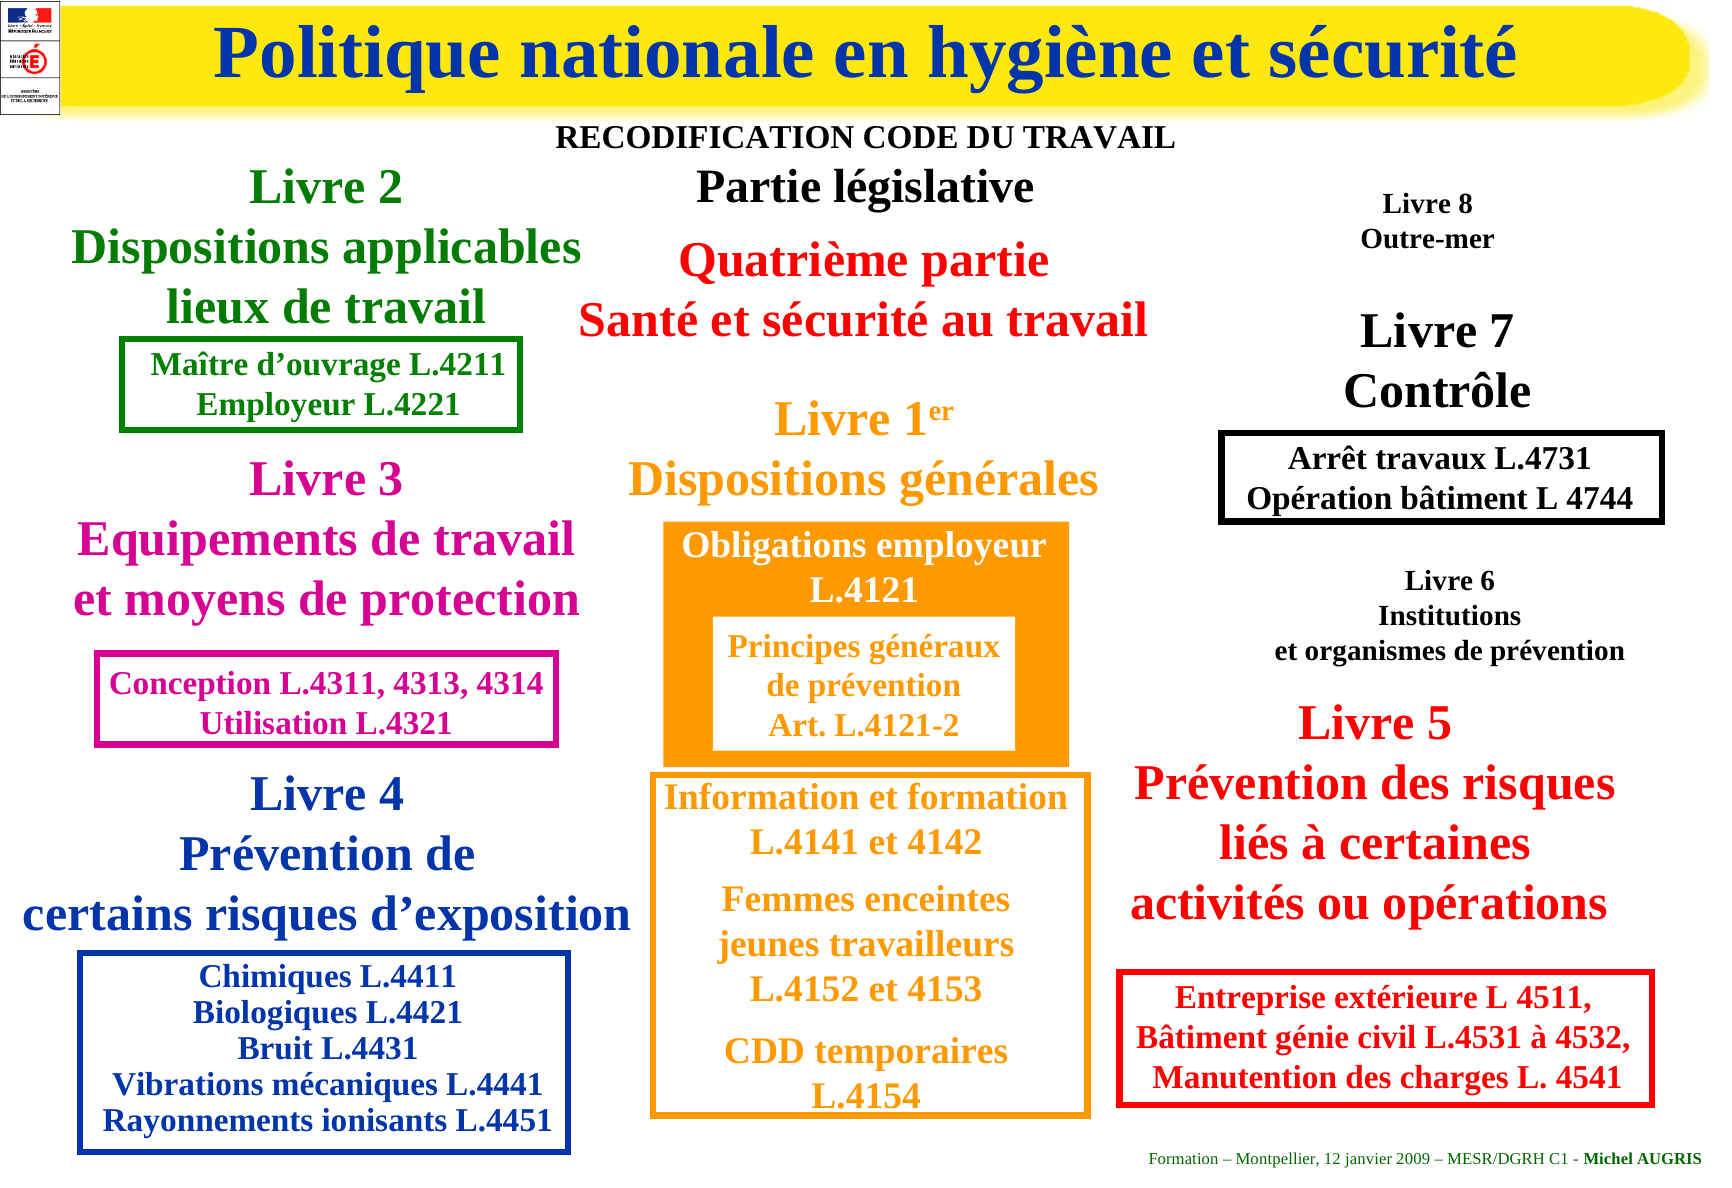

Politique nationale en hygiène et sécurité
RECODIFICATION CODE DU TRAVAIL
Partie législative
Livre 2
Dispositions applicables
lieux de travail
Livre 8
Outre-mer
Quatrième partie
Santé et sécurité au travail
Livre 7
Contrôle
Maître d’ouvrage L.4211
Employeur L.4221
Livre 1er
Dispositions générales
Arrêt travaux L.4731
Opération bâtiment L 4744
Livre 3
Equipements de travail
et moyens de protection
Obligations employeur
L.4121
Principes généraux
de prévention
Art. L.4121-2
Livre 6
Institutions
et organismes de prévention
Conception L.4311, 4313, 4314
Utilisation L.4321
Livre 5
Prévention des risques
liés à certaines
activités ou opérations
Livre 4
Prévention de
certains risques d’exposition
Information et formation
L.4141 et 4142
Femmes enceintes
jeunes travailleurs
L.4152 et 4153
Chimiques L.4411
Biologiques L.4421
Bruit L.4431
Vibrations mécaniques L.4441
Rayonnements ionisants L.4451
Entreprise extérieure L 4511,
Bâtiment génie civil L.4531 à 4532,
 Manutention des charges L. 4541
CDD temporaires
L.4154